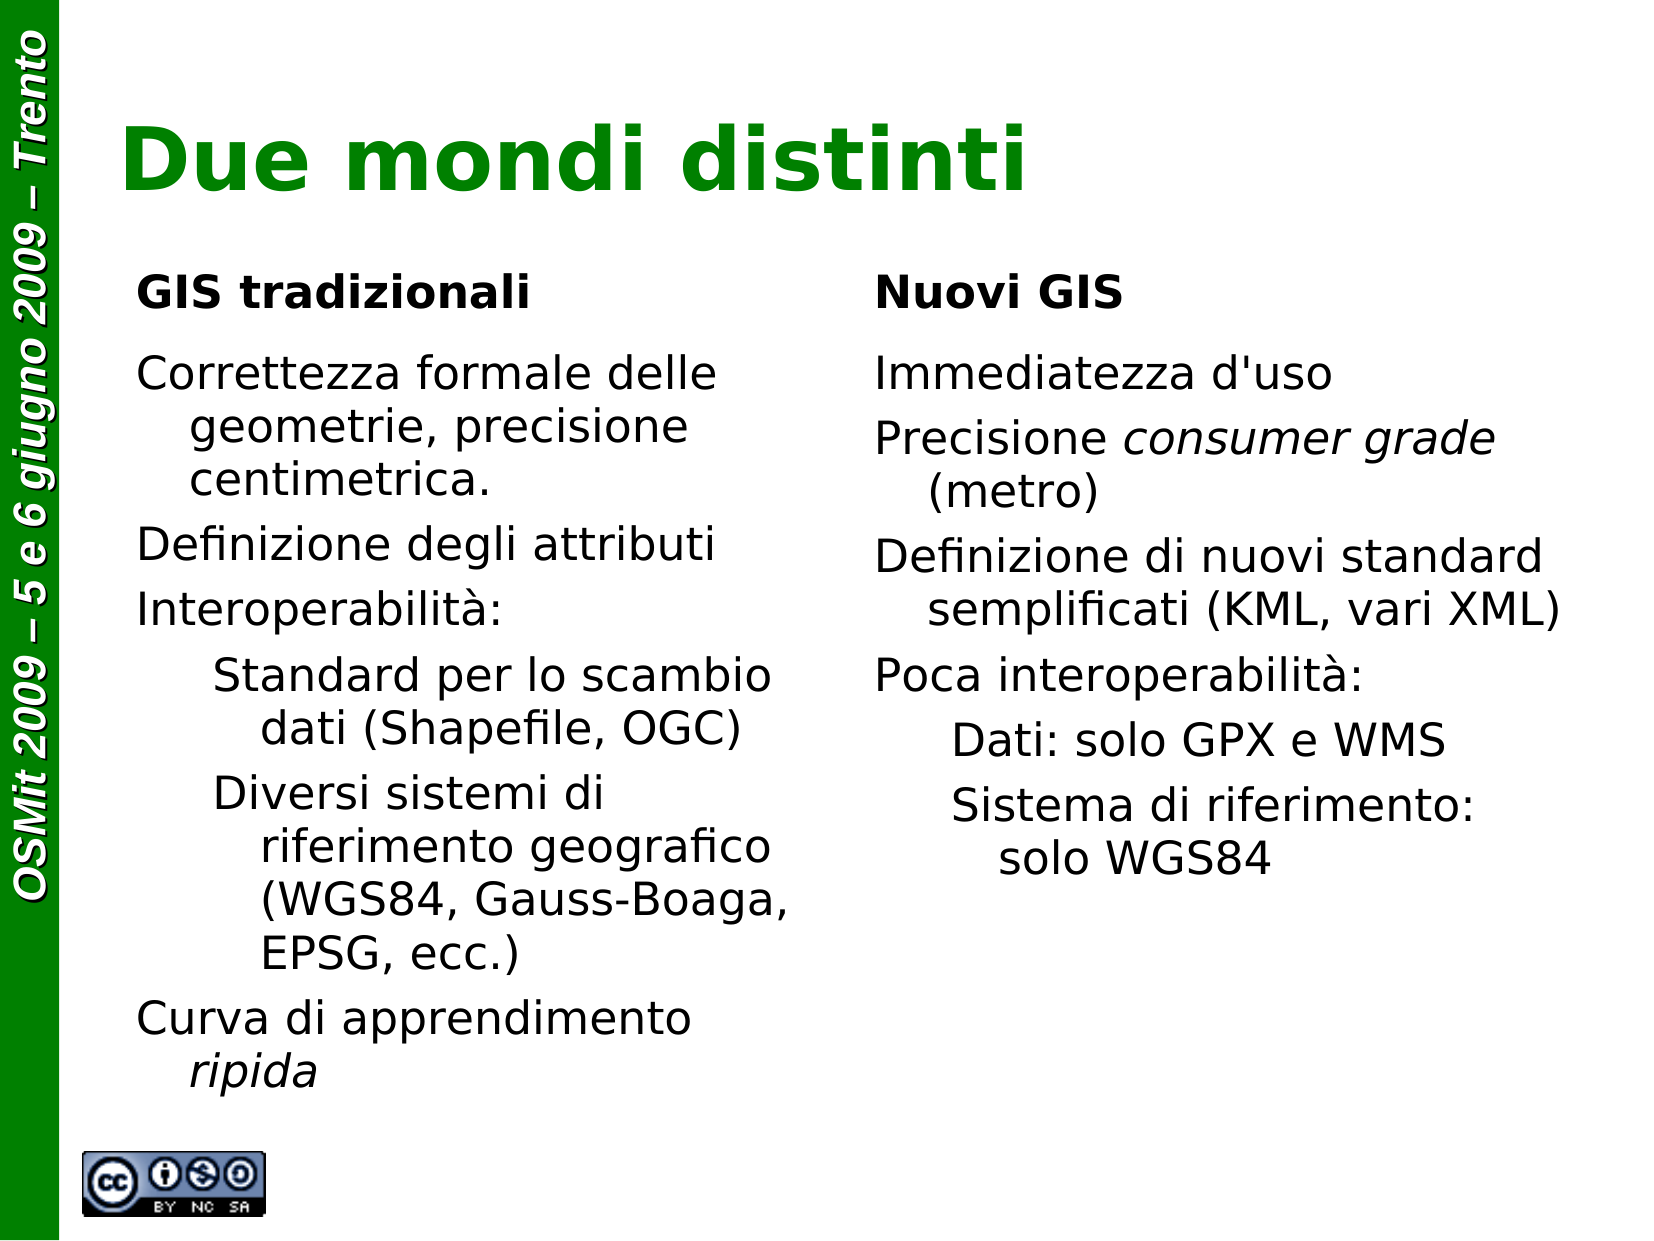

# Due mondi distinti
GIS tradizionali
Correttezza formale delle geometrie, precisione centimetrica.
Definizione degli attributi
Interoperabilità:
Standard per lo scambio dati (Shapefile, OGC)
Diversi sistemi di riferimento geografico (WGS84, Gauss-Boaga, EPSG, ecc.)
Curva di apprendimento ripida
Nuovi GIS
Immediatezza d'uso
Precisione consumer grade (metro)
Definizione di nuovi standard semplificati (KML, vari XML)
Poca interoperabilità:
Dati: solo GPX e WMS
Sistema di riferimento: solo WGS84